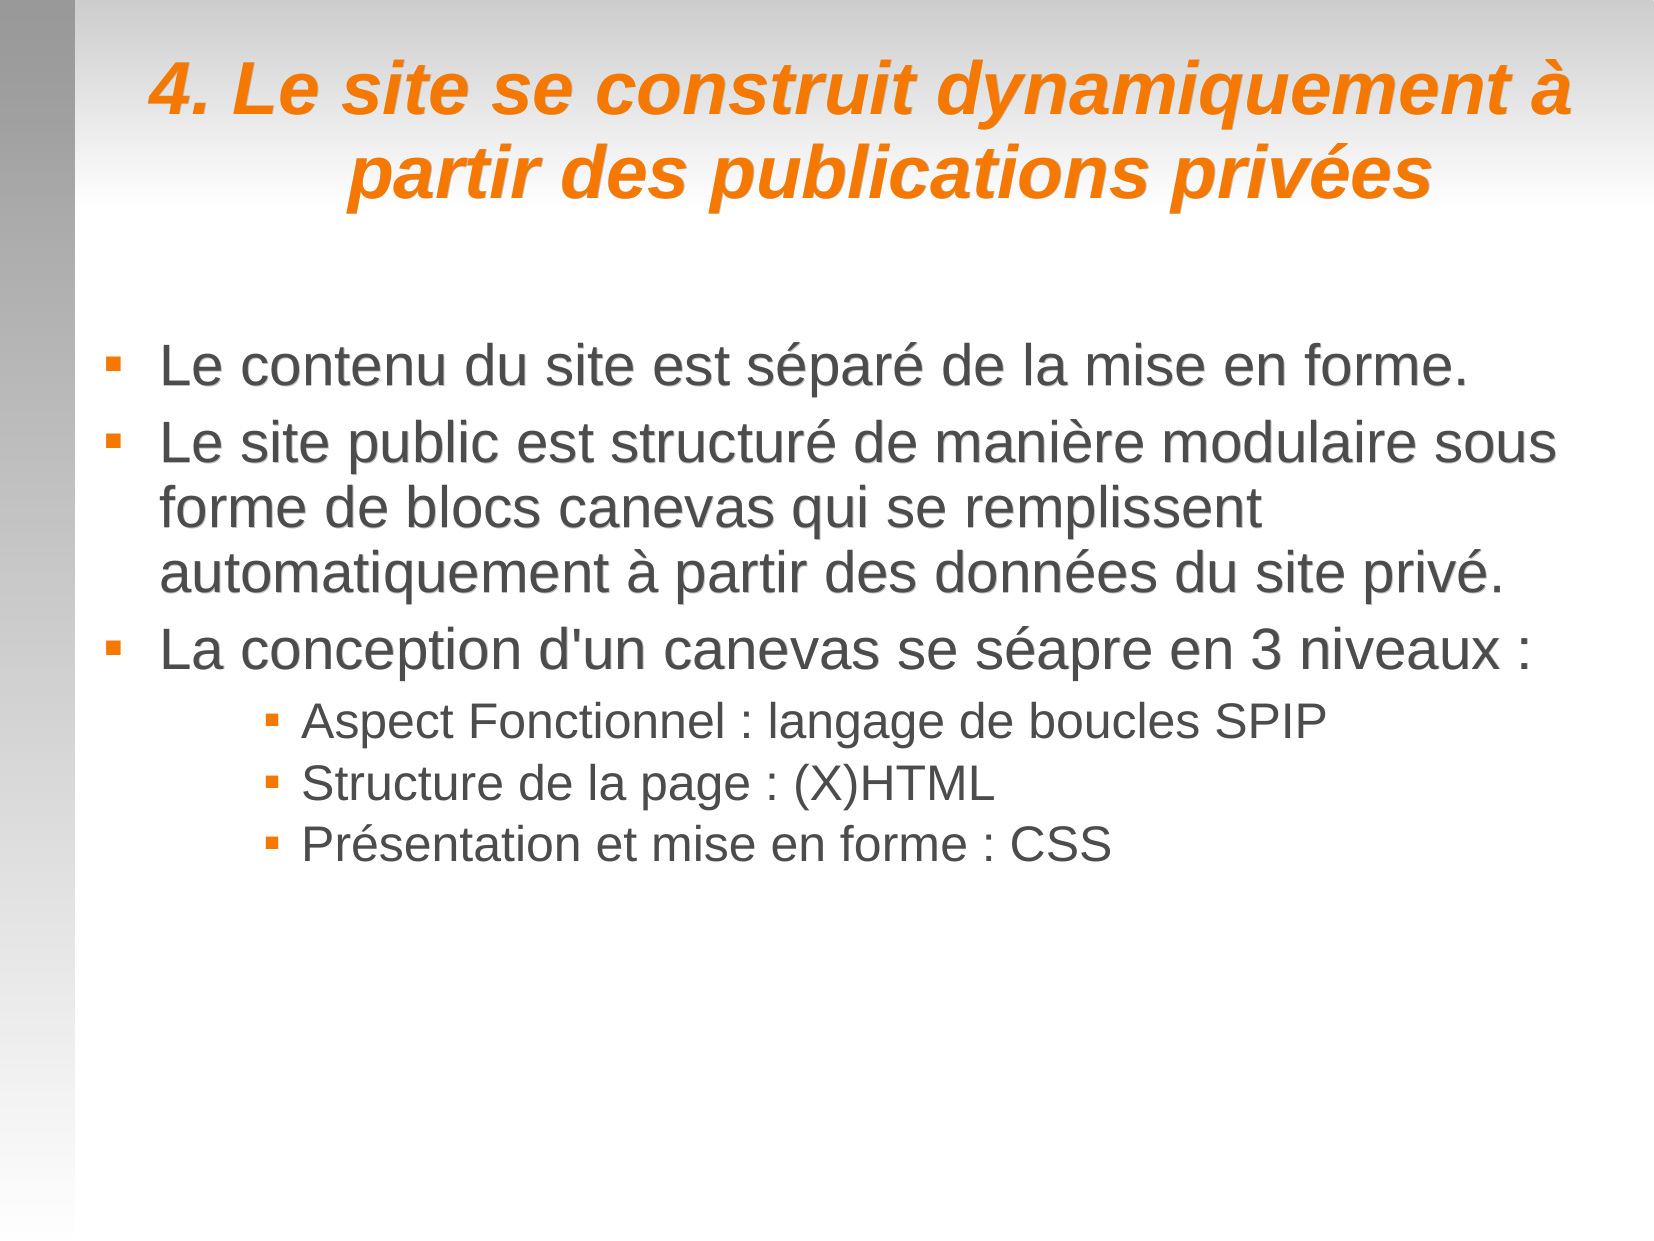

# 4. Le site se construit dynamiquement à partir des publications privées
Le contenu du site est séparé de la mise en forme.
Le site public est structuré de manière modulaire sous forme de blocs canevas qui se remplissent automatiquement à partir des données du site privé.
La conception d'un canevas se séapre en 3 niveaux :
Aspect Fonctionnel : langage de boucles SPIP
Structure de la page : (X)HTML
Présentation et mise en forme : CSS